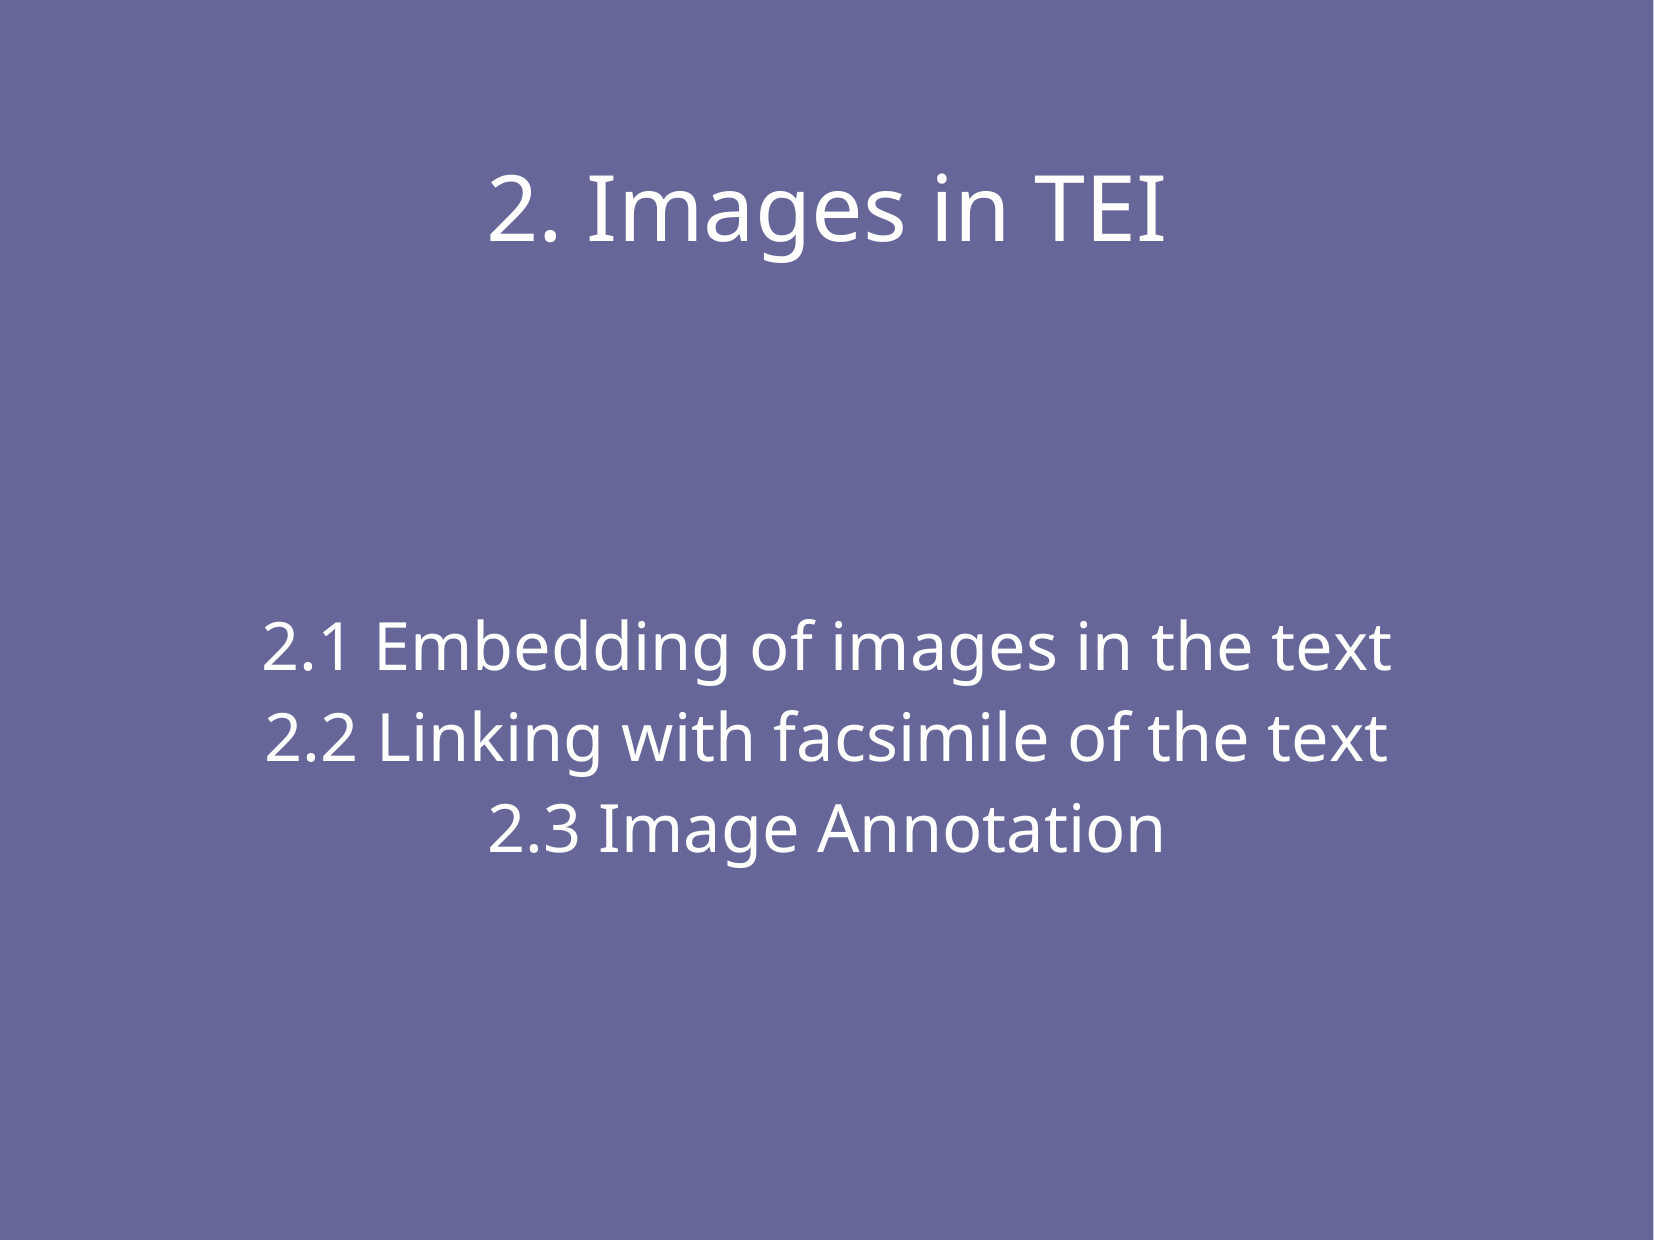

2. Images in TEI
# 2.1 Embedding of images in the text
2.2 Linking with facsimile of the text
2.3 Image Annotation